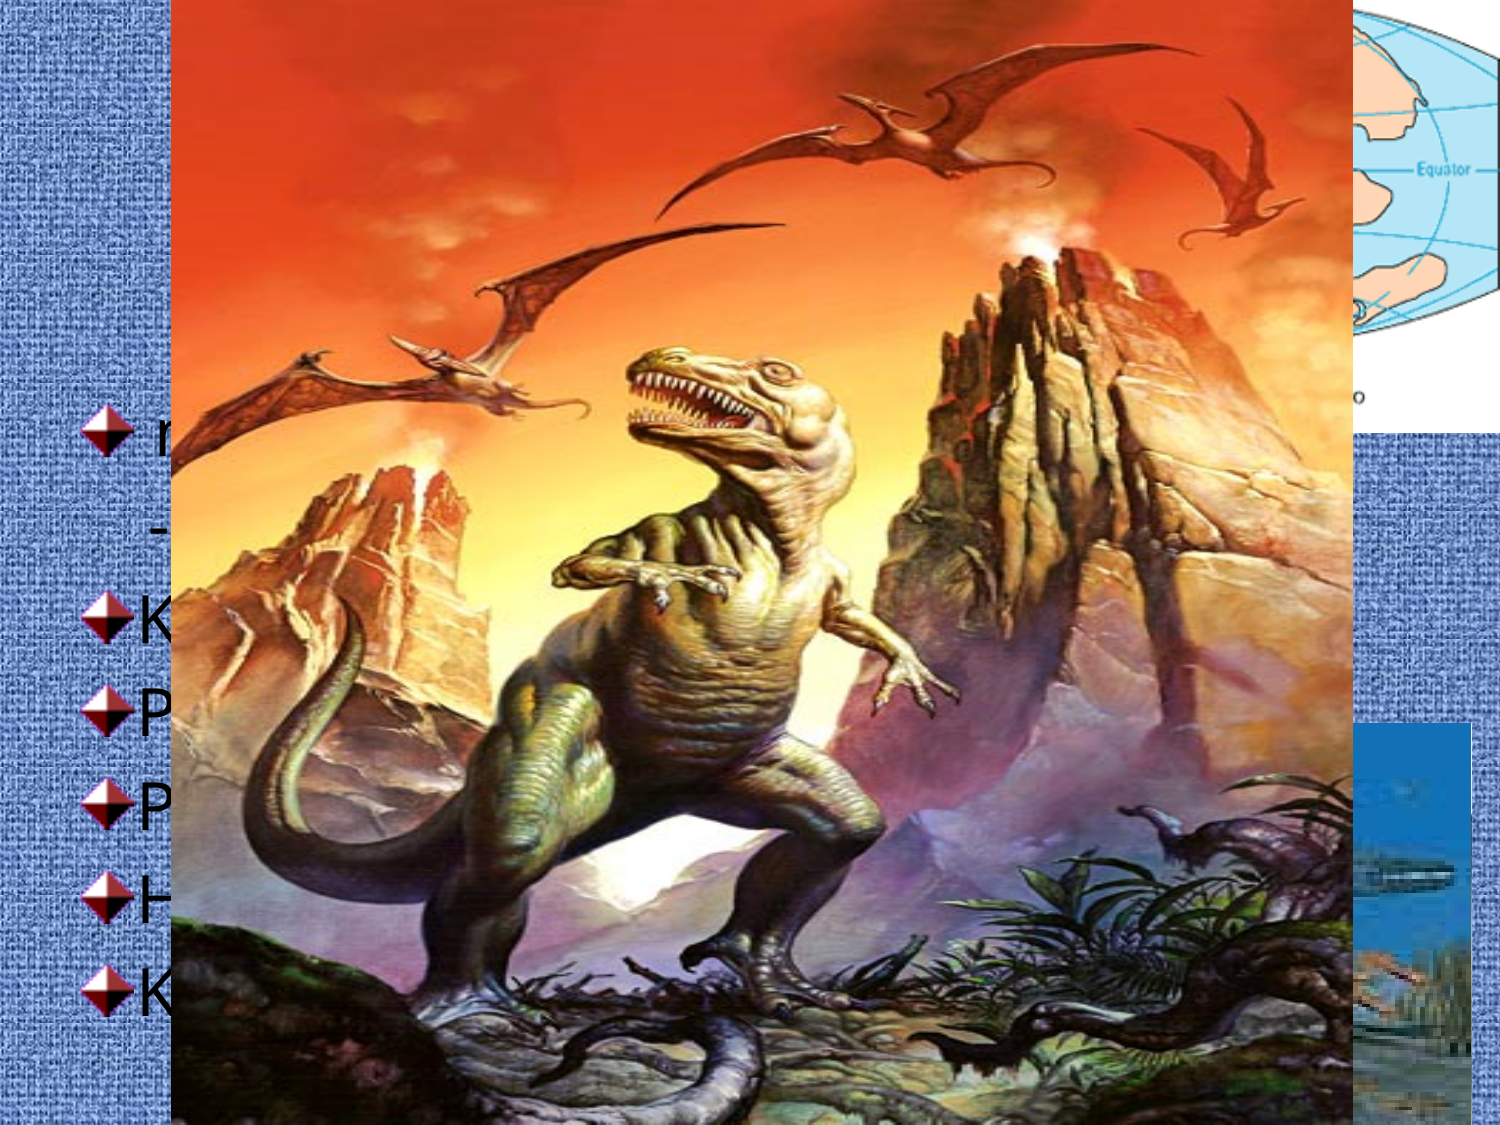

KREDA
# najmlajše geološko obdobje
 -pred 135-65 mio let.
Kopno se vedno bolj drobilo
Pojav prvih kač
Prve cvetlice in ptiči
Hrast, oreh magnolija
Kronozaver